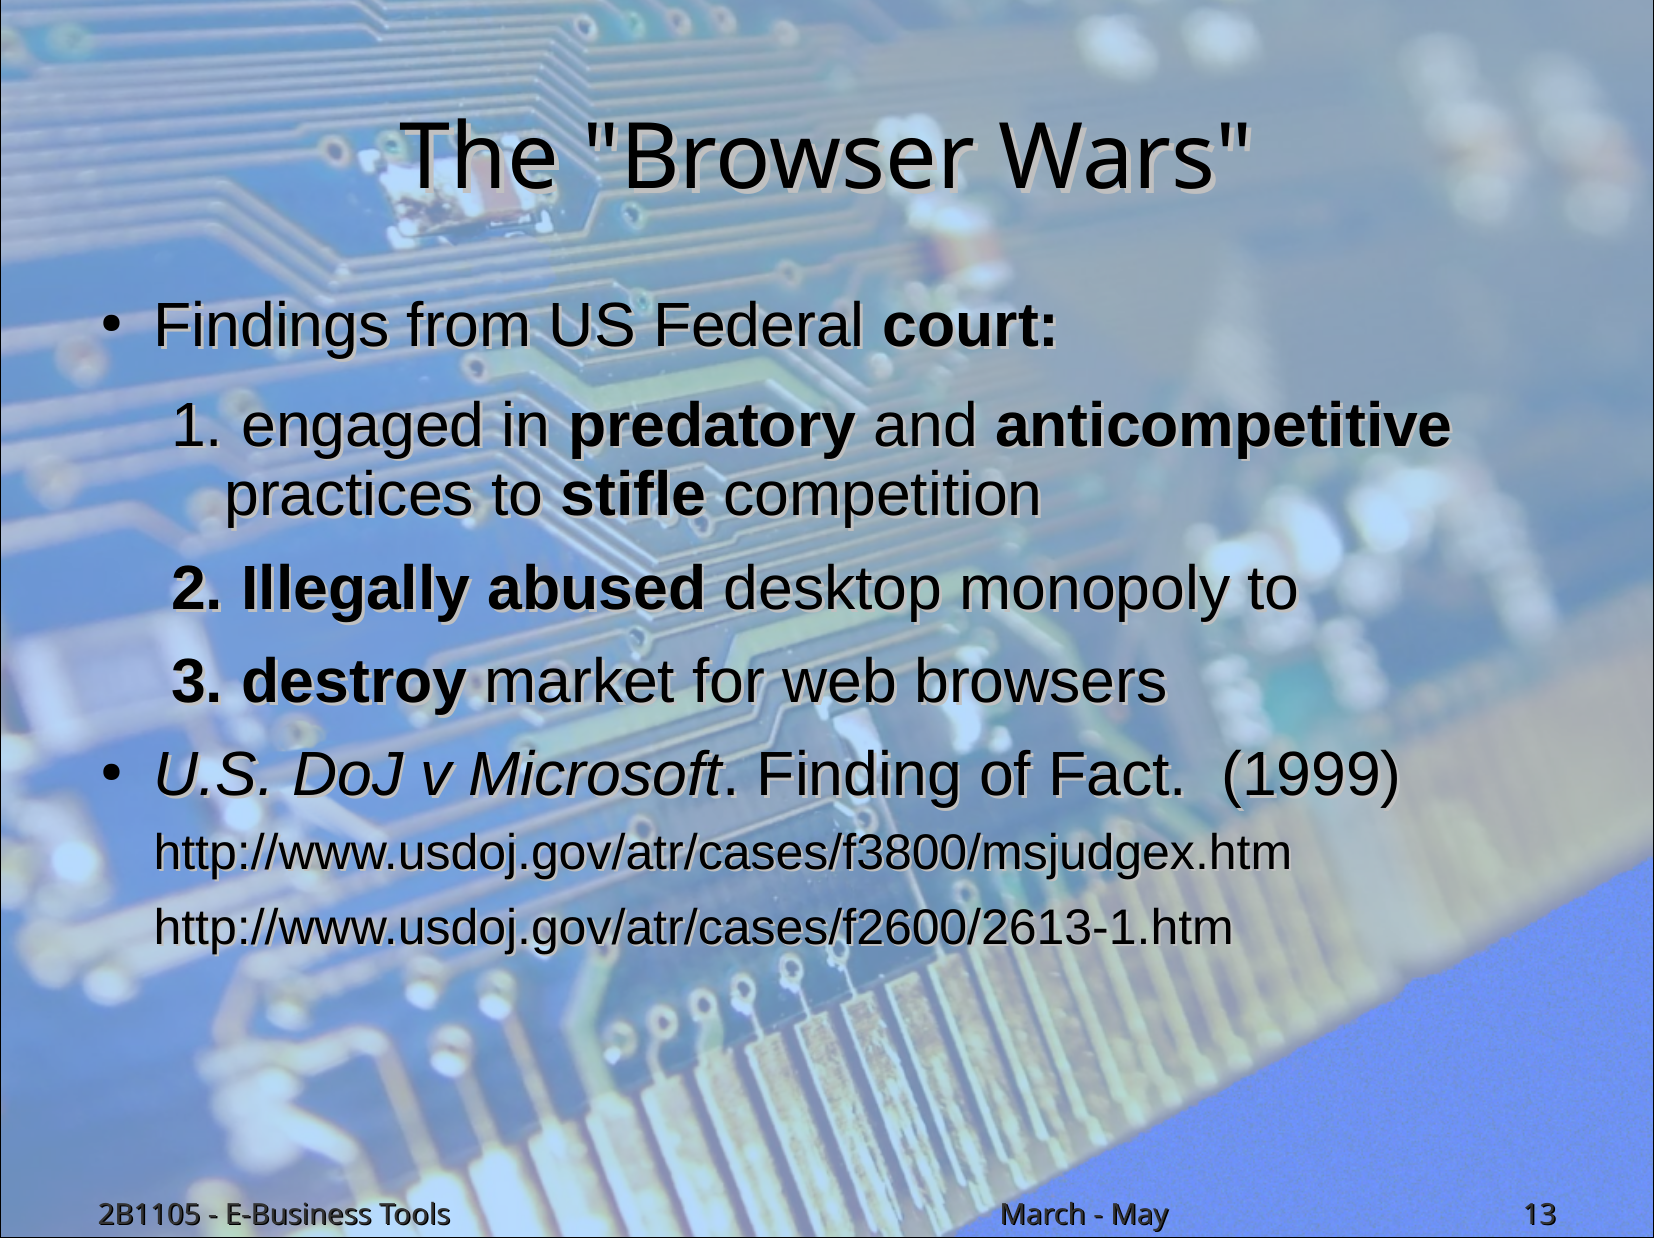

# The "Browser Wars"
Findings from US Federal court:
 engaged in predatory and anticompetitive practices to stifle competition
 Illegally abused desktop monopoly to
 destroy market for web browsers
U.S. DoJ v Microsoft. Finding of Fact. (1999)
http://www.usdoj.gov/atr/cases/f3800/msjudgex.htm
http://www.usdoj.gov/atr/cases/f2600/2613-1.htm